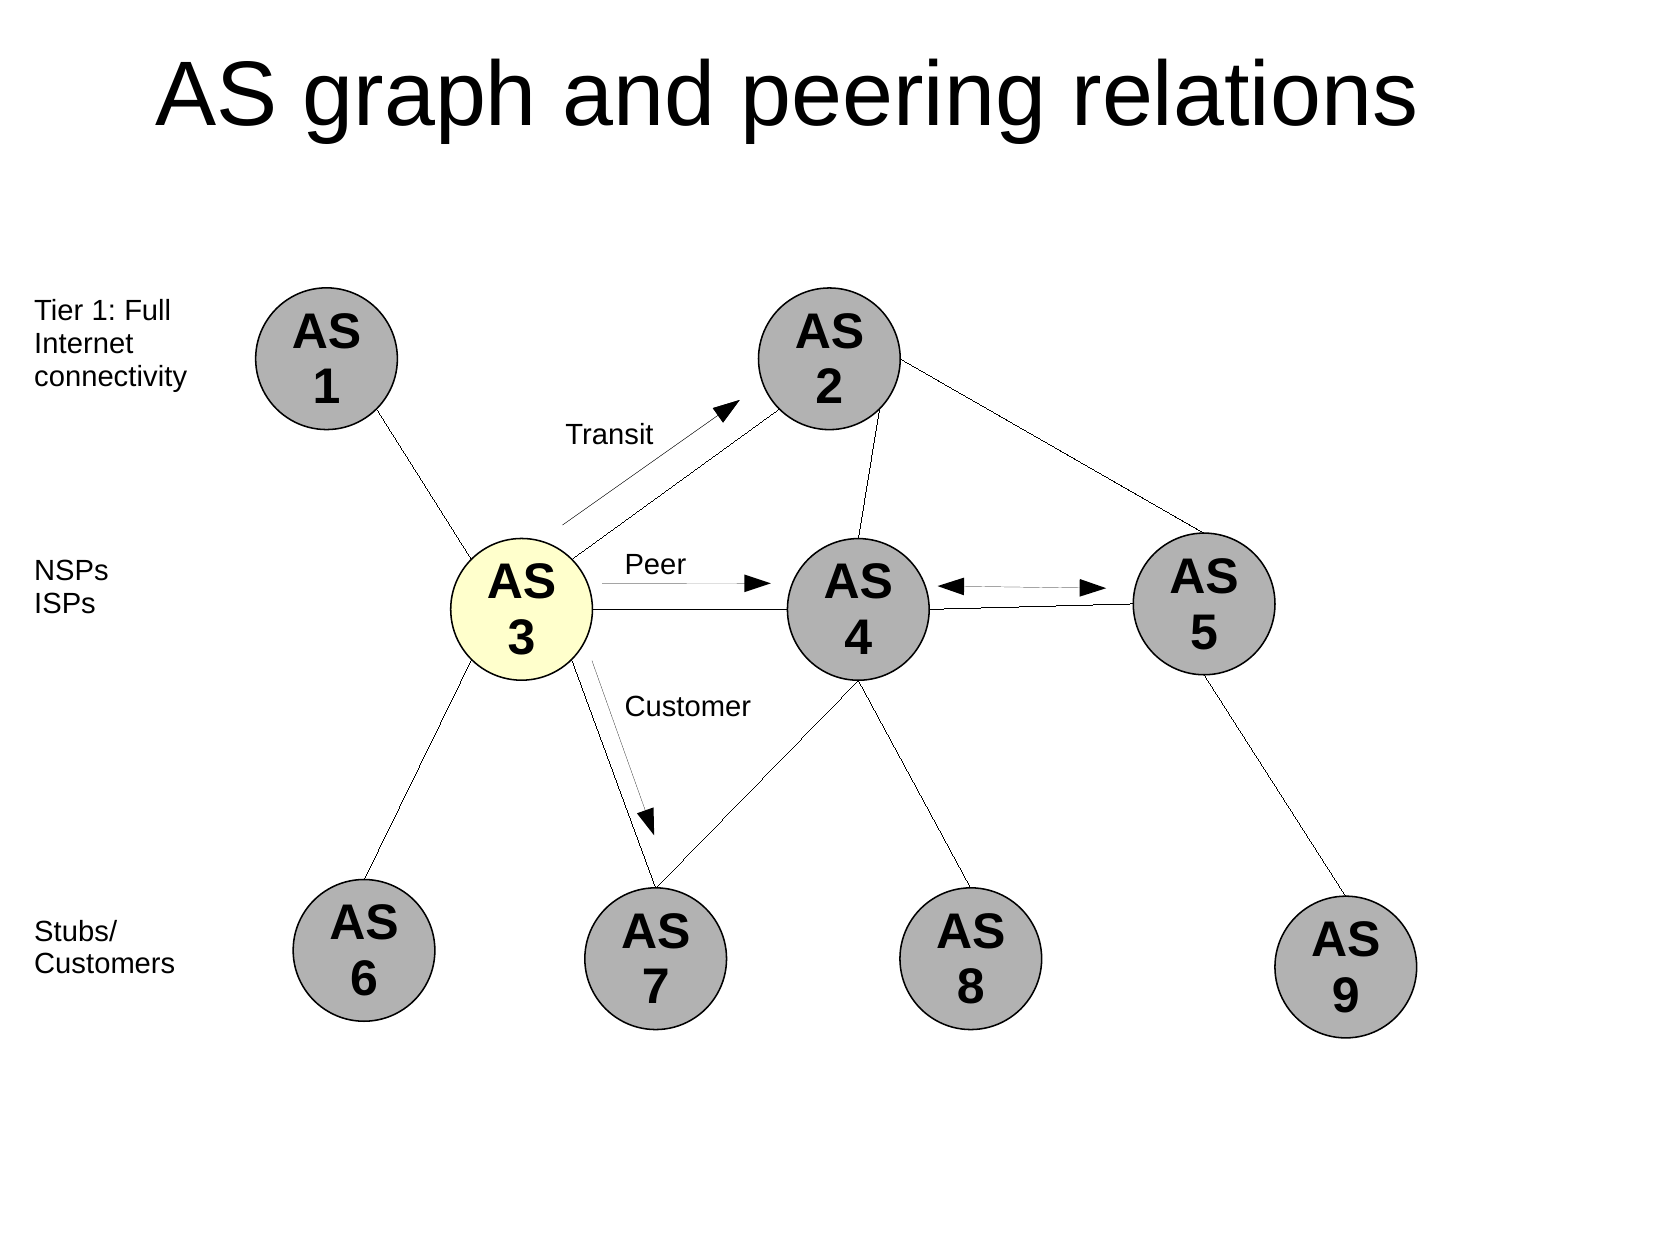

# AS graph and peering relations
Tier 1: Full
Internet
connectivity
AS1
AS2
Transit
AS5
AS3
AS4
Peer
NSPs
ISPs
Customer
AS6
AS7
AS8
AS9
Stubs/
Customers